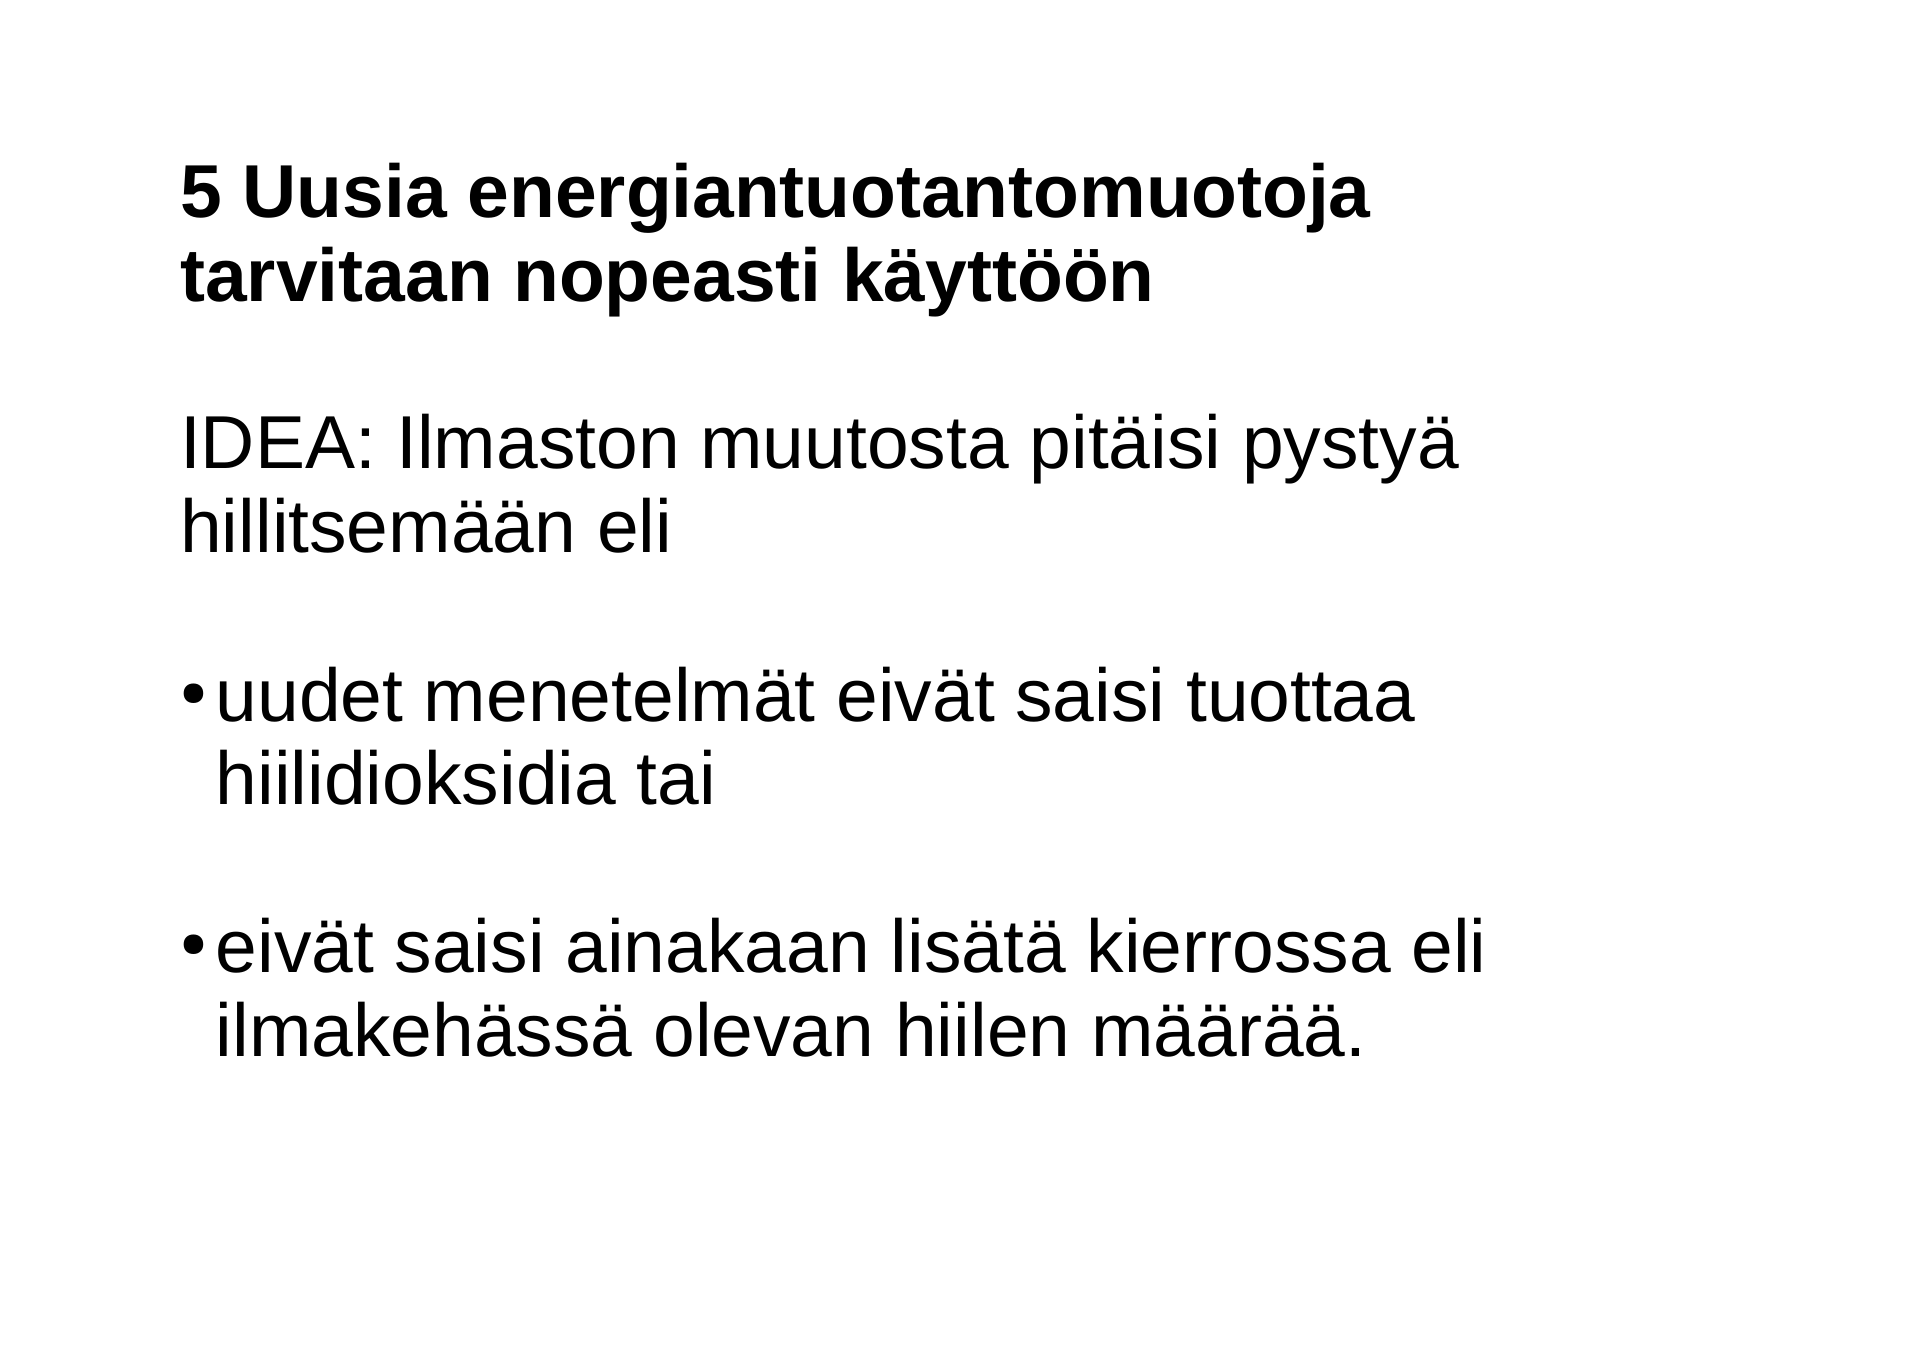

5 Uusia energiantuotantomuotoja tarvitaan nopeasti käyttöön
IDEA: Ilmaston muutosta pitäisi pystyä hillitsemään eli
uudet menetelmät eivät saisi tuottaa hiilidioksidia tai
eivät saisi ainakaan lisätä kierrossa eli ilmakehässä olevan hiilen määrää.